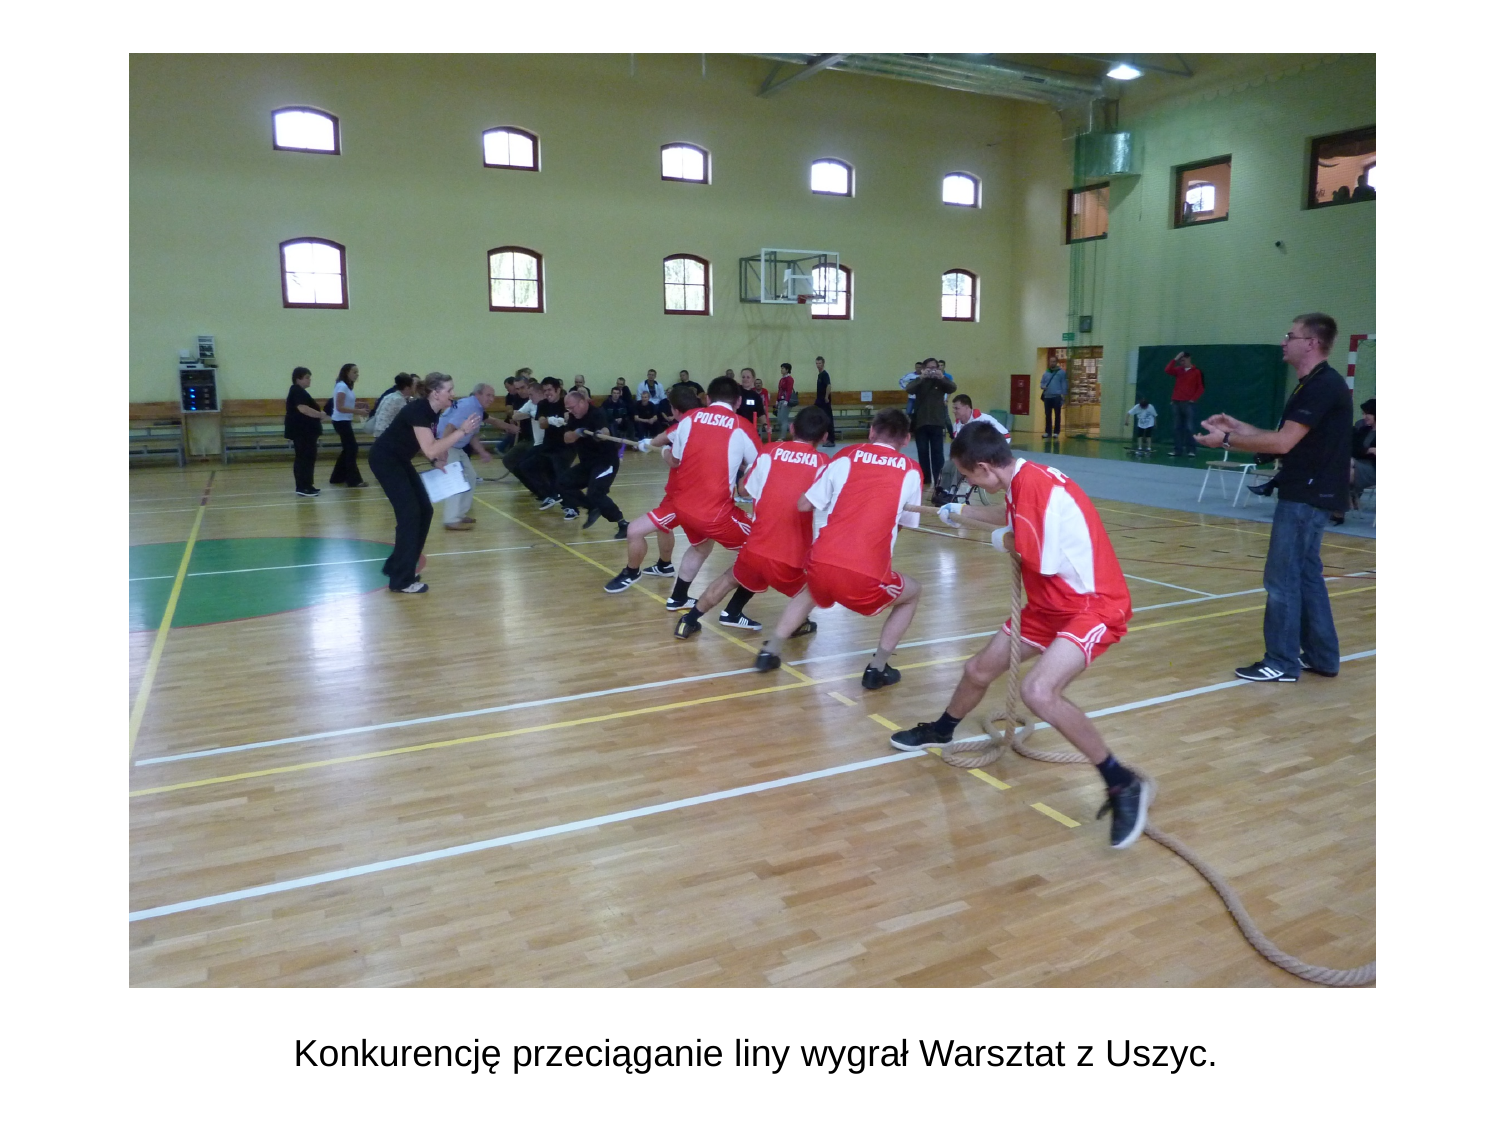

Konkurencję przeciąganie liny wygrał Warsztat z Uszyc.